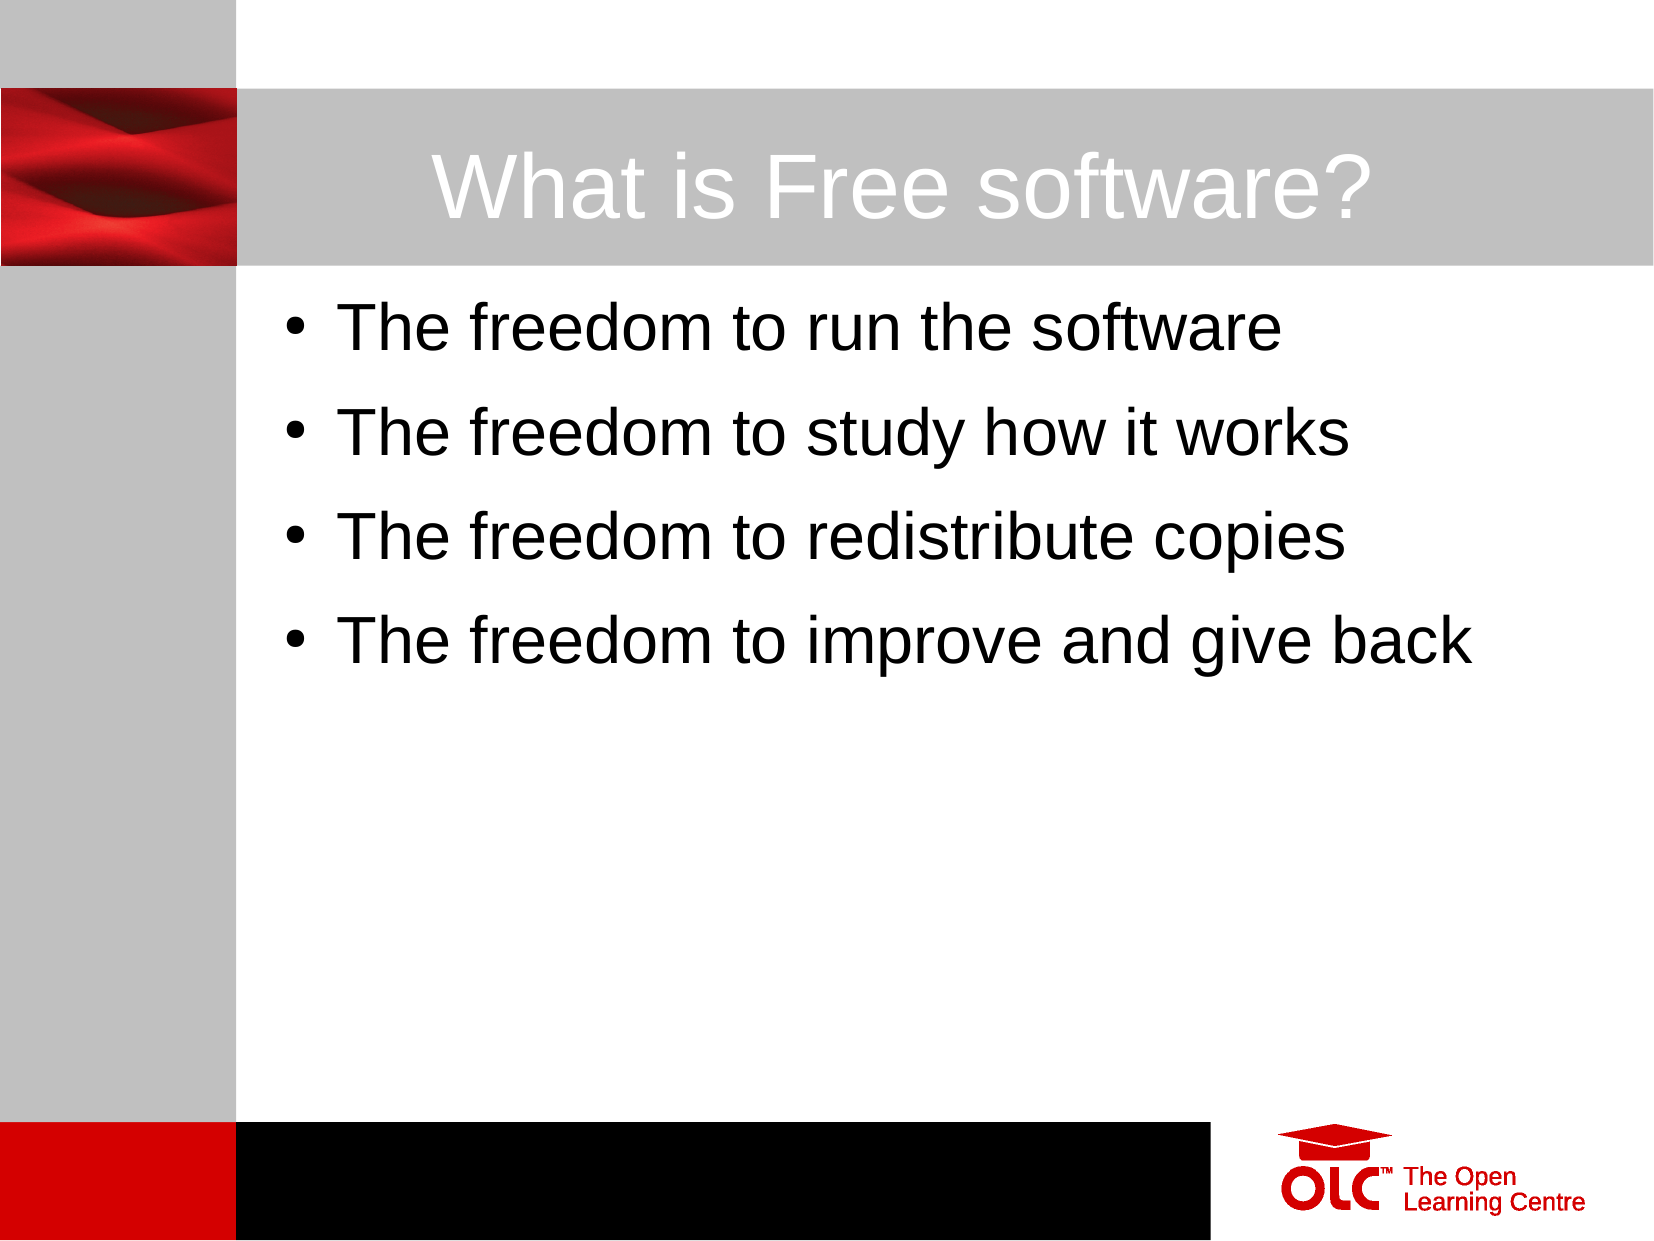

# What is Free software?
The freedom to run the software
The freedom to study how it works
The freedom to redistribute copies
The freedom to improve and give back